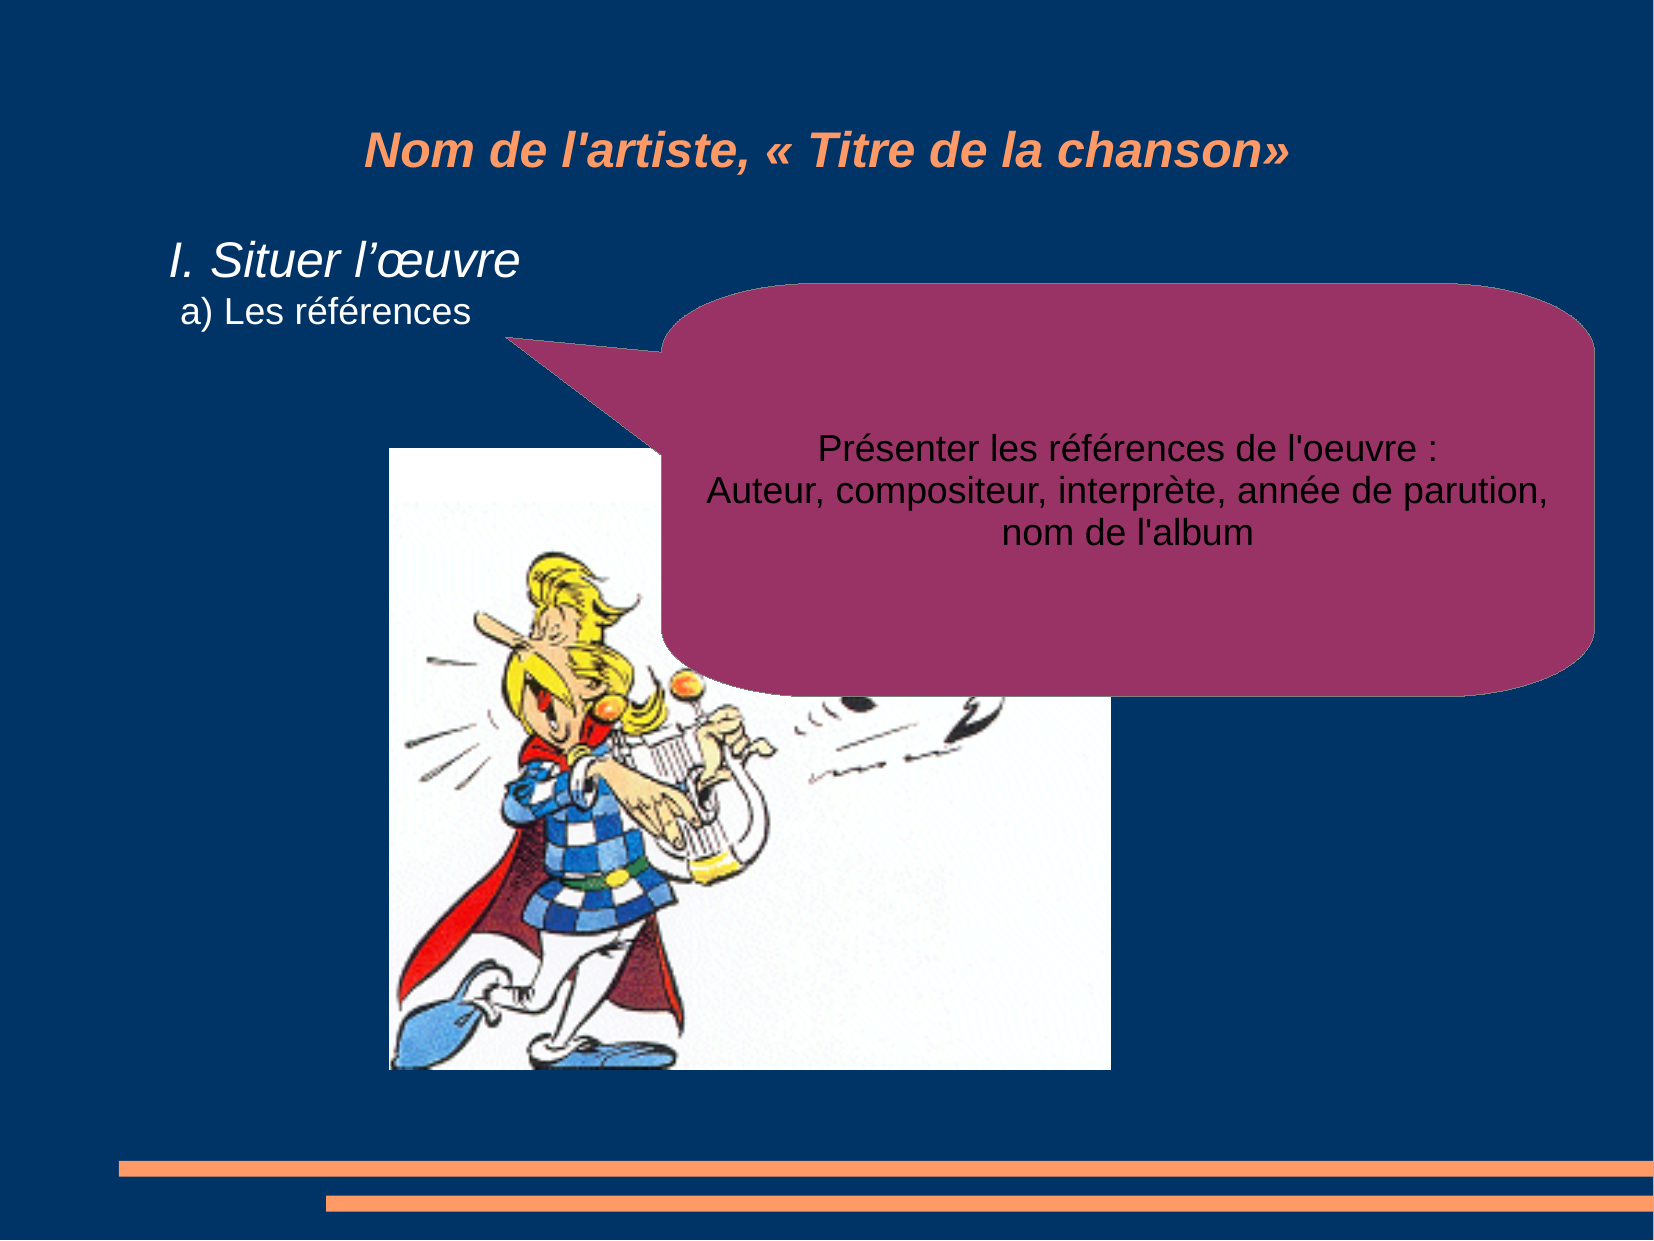

# Nom de l'artiste, « Titre de la chanson»
I. Situer l’œuvre
a) Les références
Présenter les références de l'oeuvre :
Auteur, compositeur, interprète, année de parution,
nom de l'album